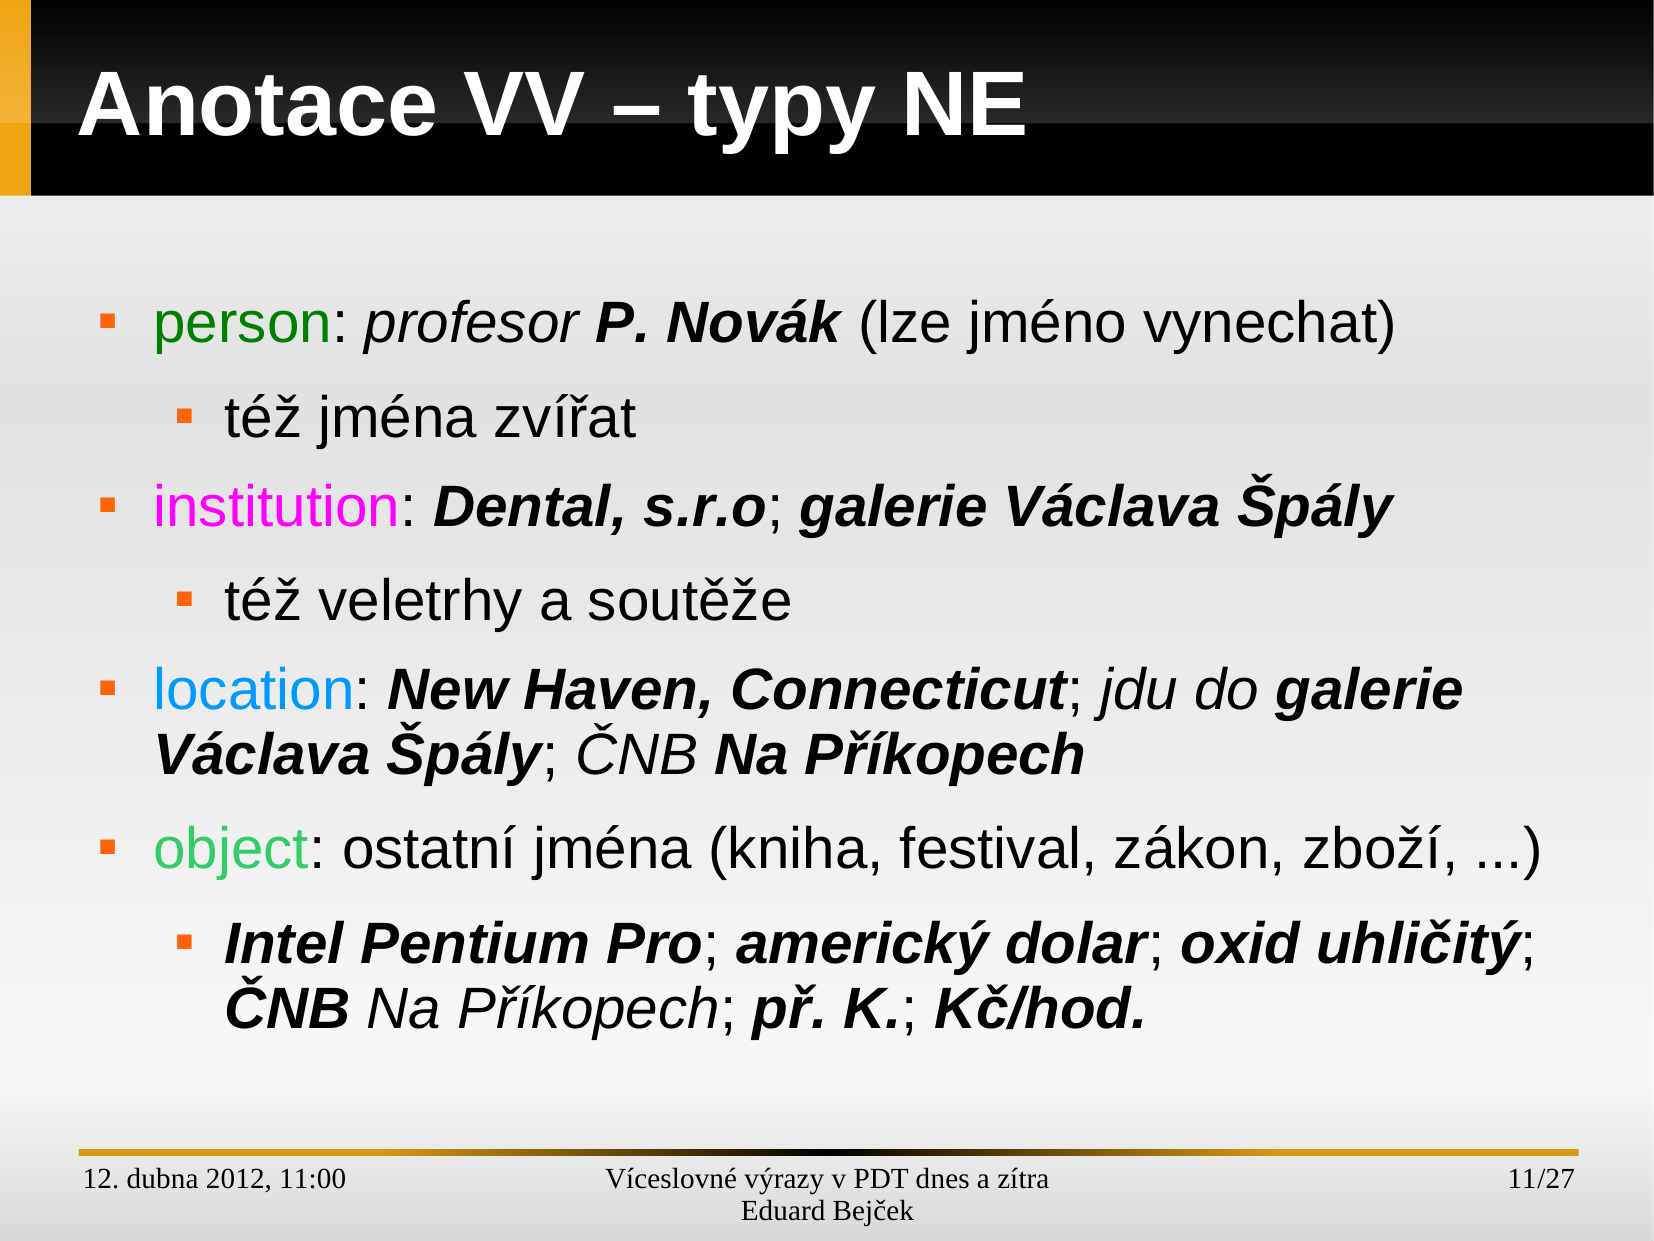

# Anotace VV – typy NE
person: profesor P. Novák (lze jméno vynechat)
též jména zvířat
institution: Dental, s.r.o; galerie Václava Špály
též veletrhy a soutěže
location: New Haven, Connecticut; jdu do galerie Václava Špály; ČNB Na Příkopech
object: ostatní jména (kniha, festival, zákon, zboží, ...)
Intel Pentium Pro; americký dolar; oxid uhličitý; ČNB Na Příkopech; př. K.; Kč/hod.
12. dubna 2012, 11:00
Víceslovné výrazy v PDT dnes a zítra
11